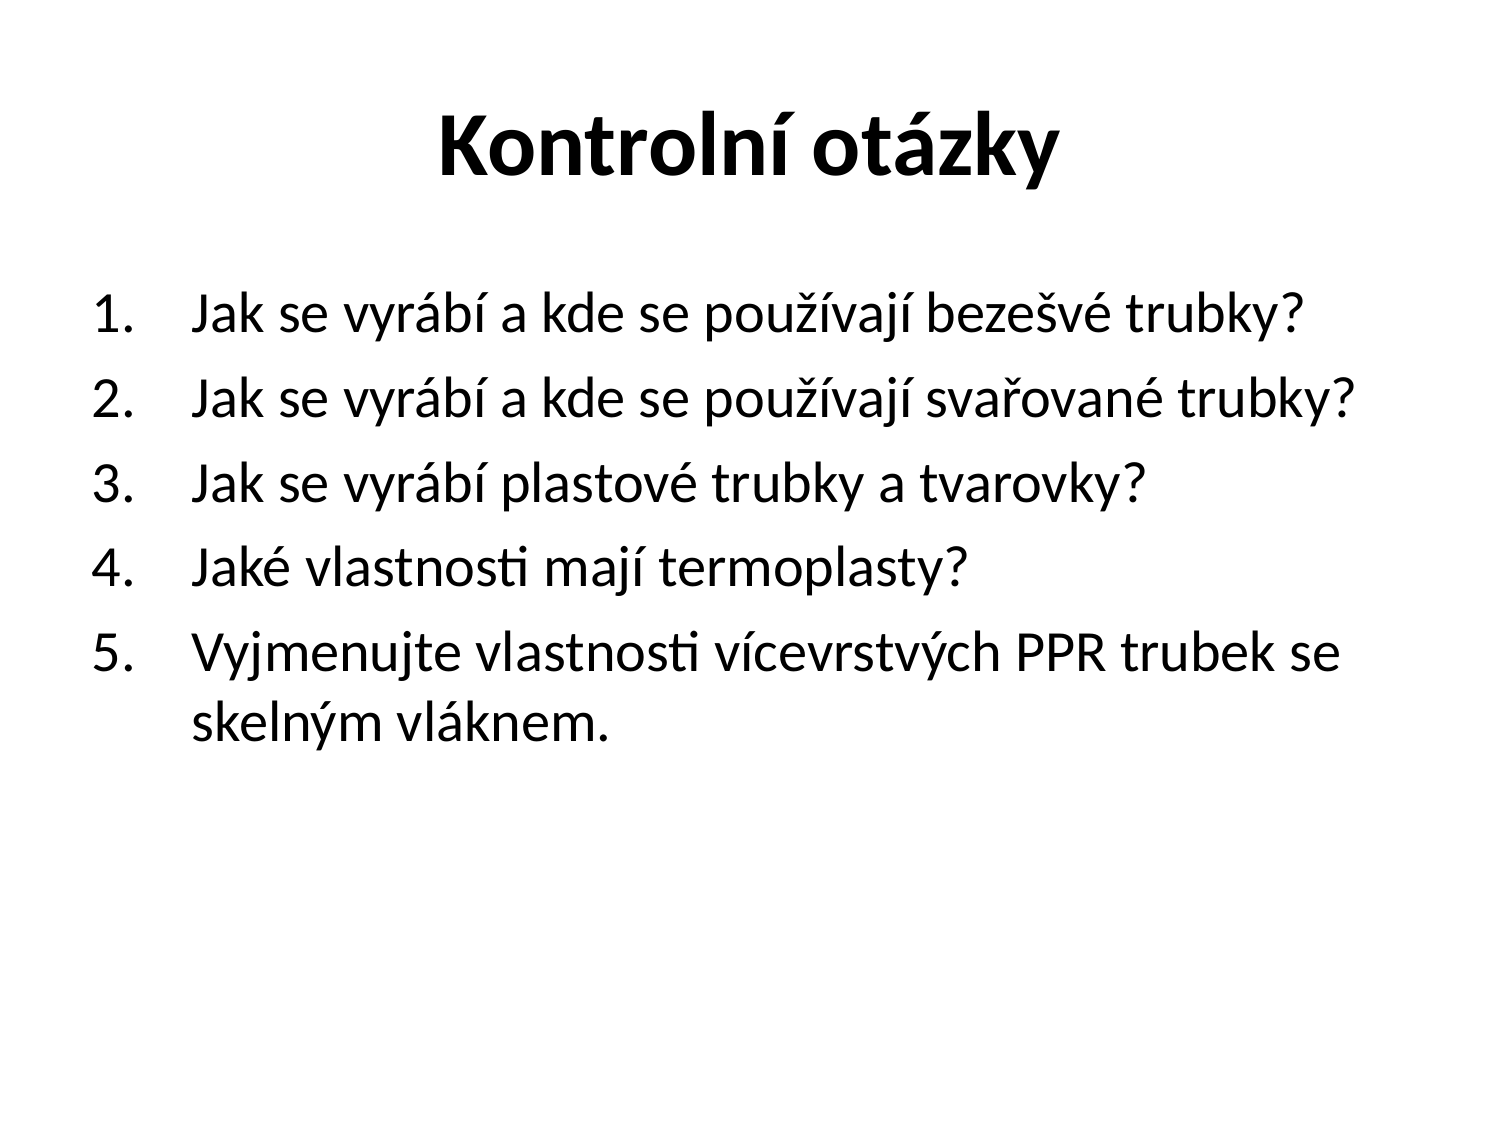

# Kontrolní otázky
Jak se vyrábí a kde se používají bezešvé trubky?
Jak se vyrábí a kde se používají svařované trubky?
Jak se vyrábí plastové trubky a tvarovky?
Jaké vlastnosti mají termoplasty?
Vyjmenujte vlastnosti vícevrstvých PPR trubek se skelným vláknem.